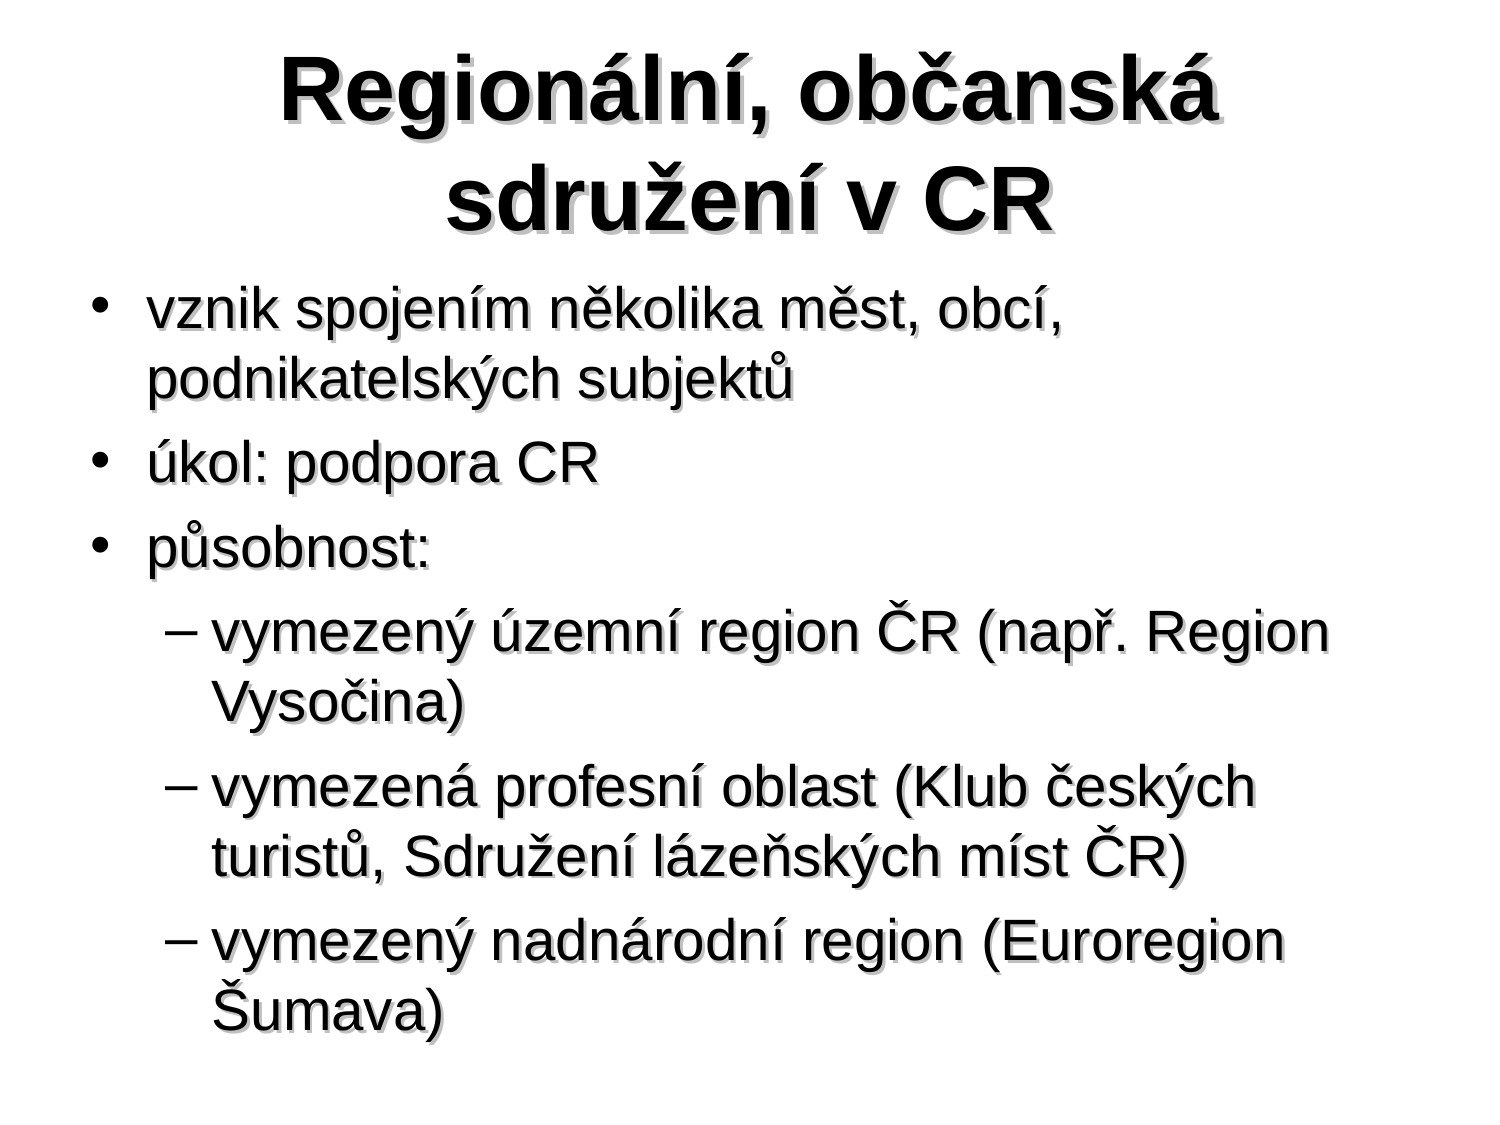

# Regionální, občanská sdružení v CR
vznik spojením několika měst, obcí, podnikatelských subjektů
úkol: podpora CR
působnost:
vymezený územní region ČR (např. Region Vysočina)
vymezená profesní oblast (Klub českých turistů, Sdružení lázeňských míst ČR)
vymezený nadnárodní region (Euroregion Šumava)